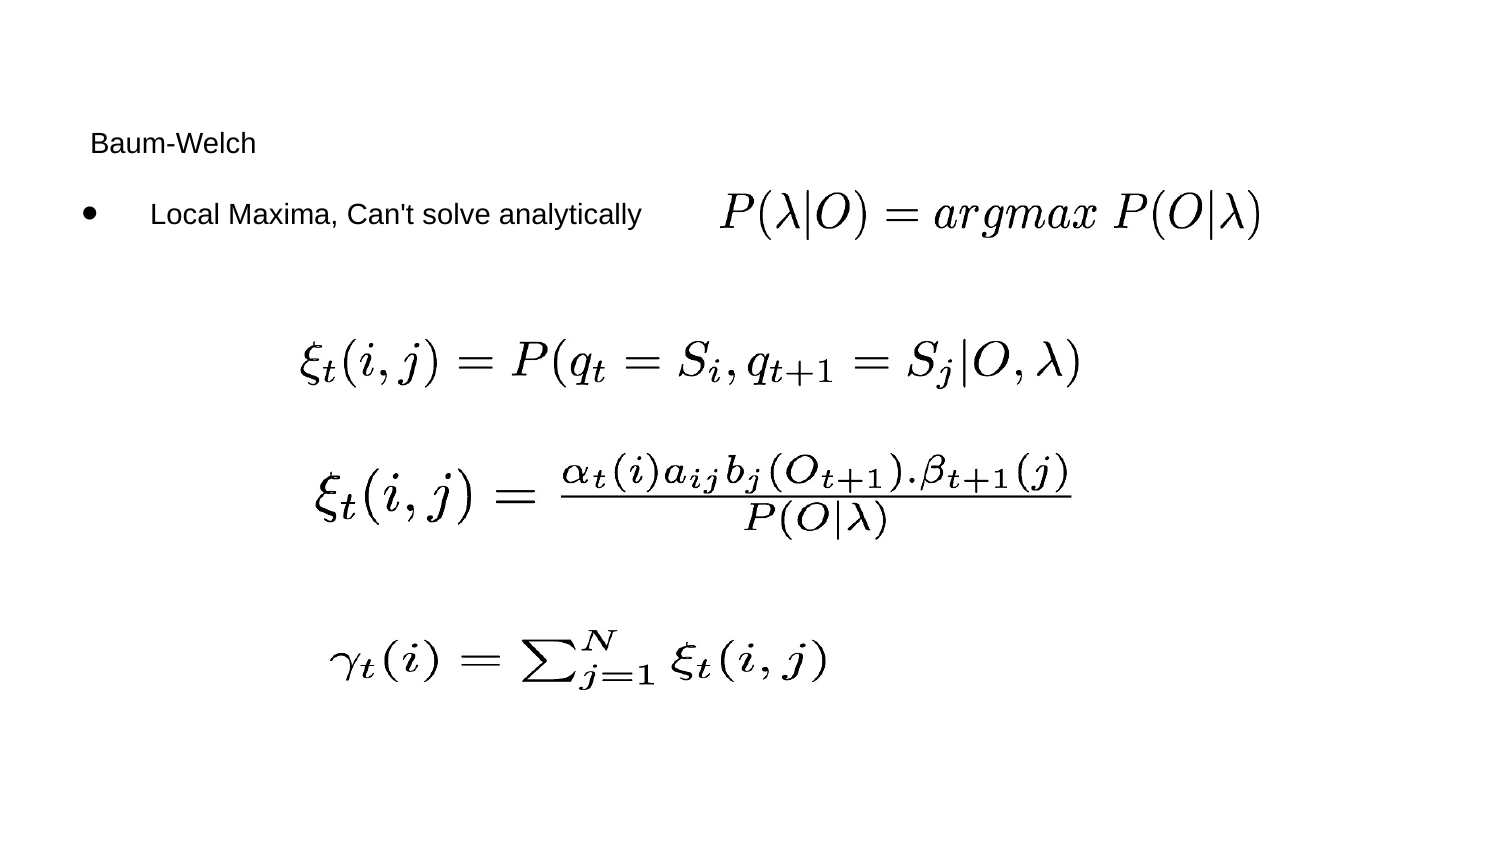

# Baum-Welch
Local Maxima, Can't solve analytically